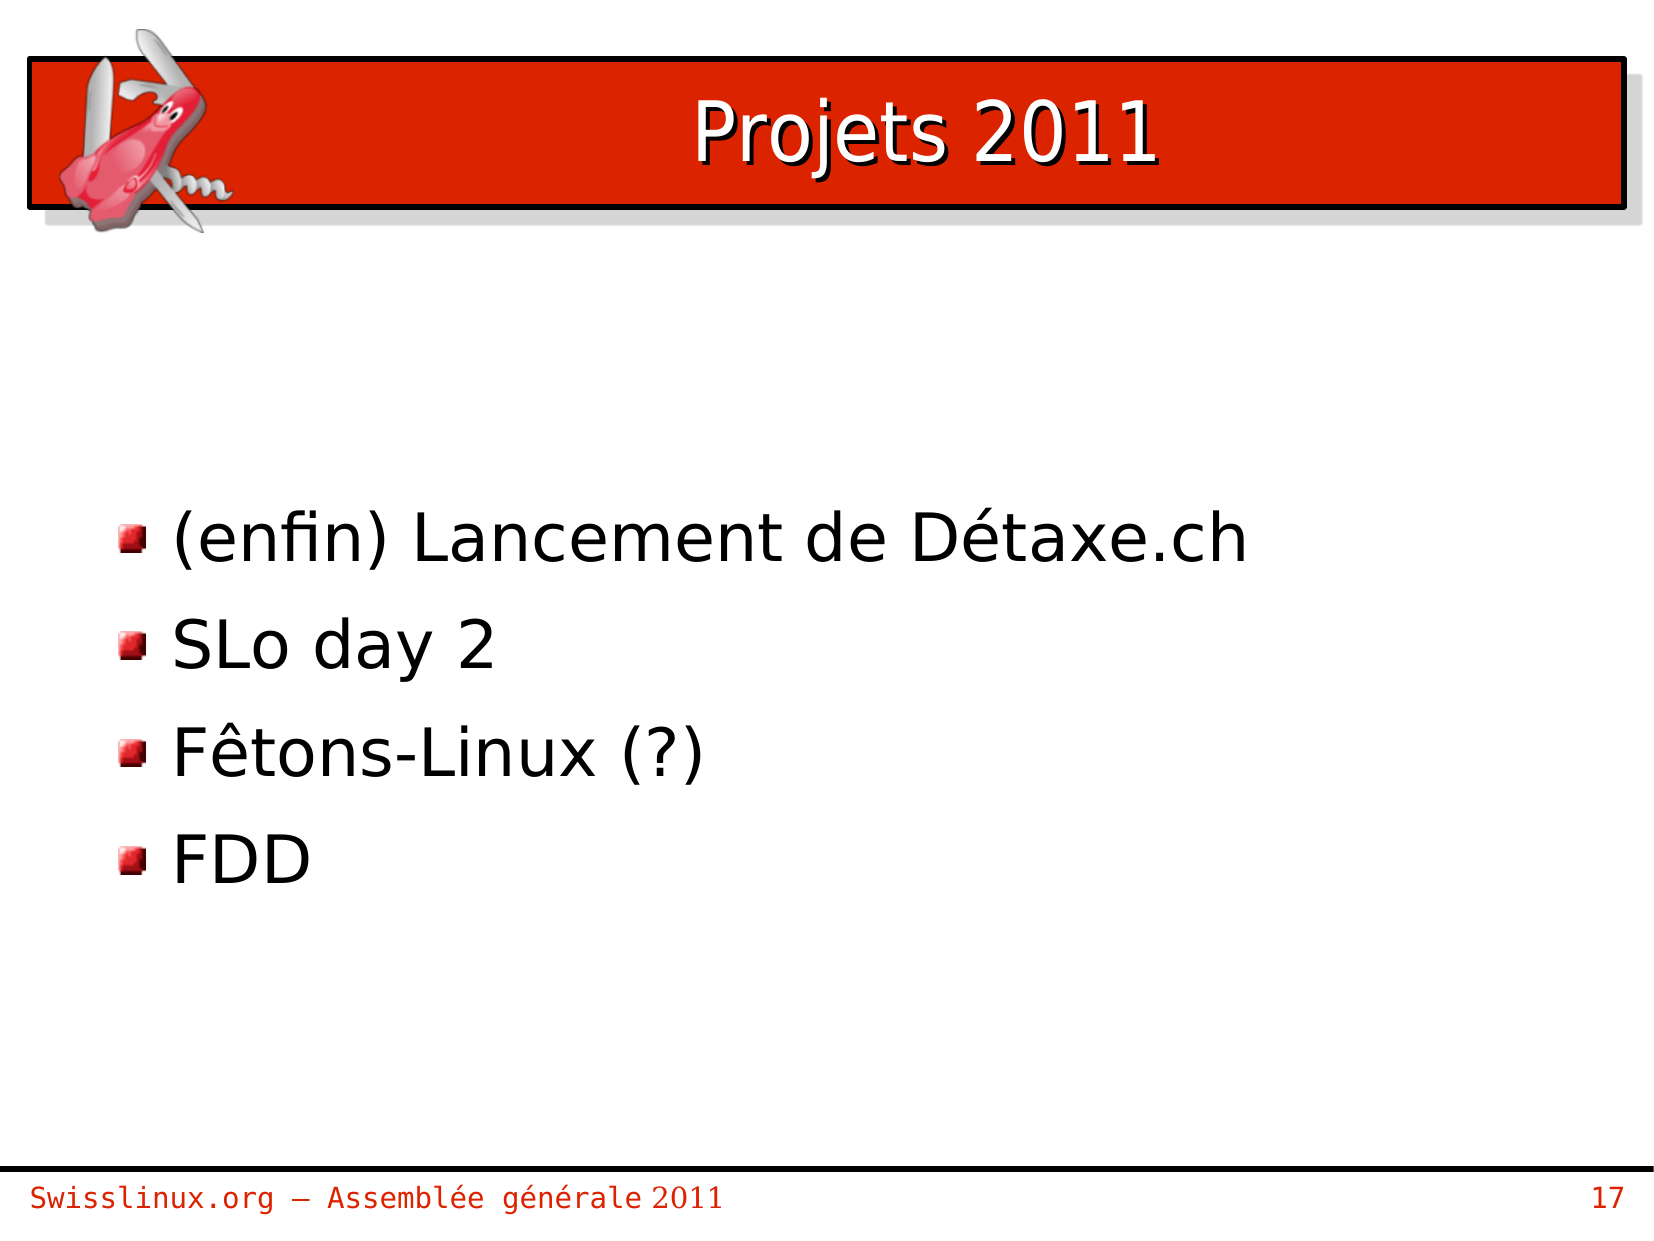

# Projets 2011
(enfin) Lancement de Détaxe.ch
SLo day 2
Fêtons-Linux (?)
FDD
26 Janvier 2007
17